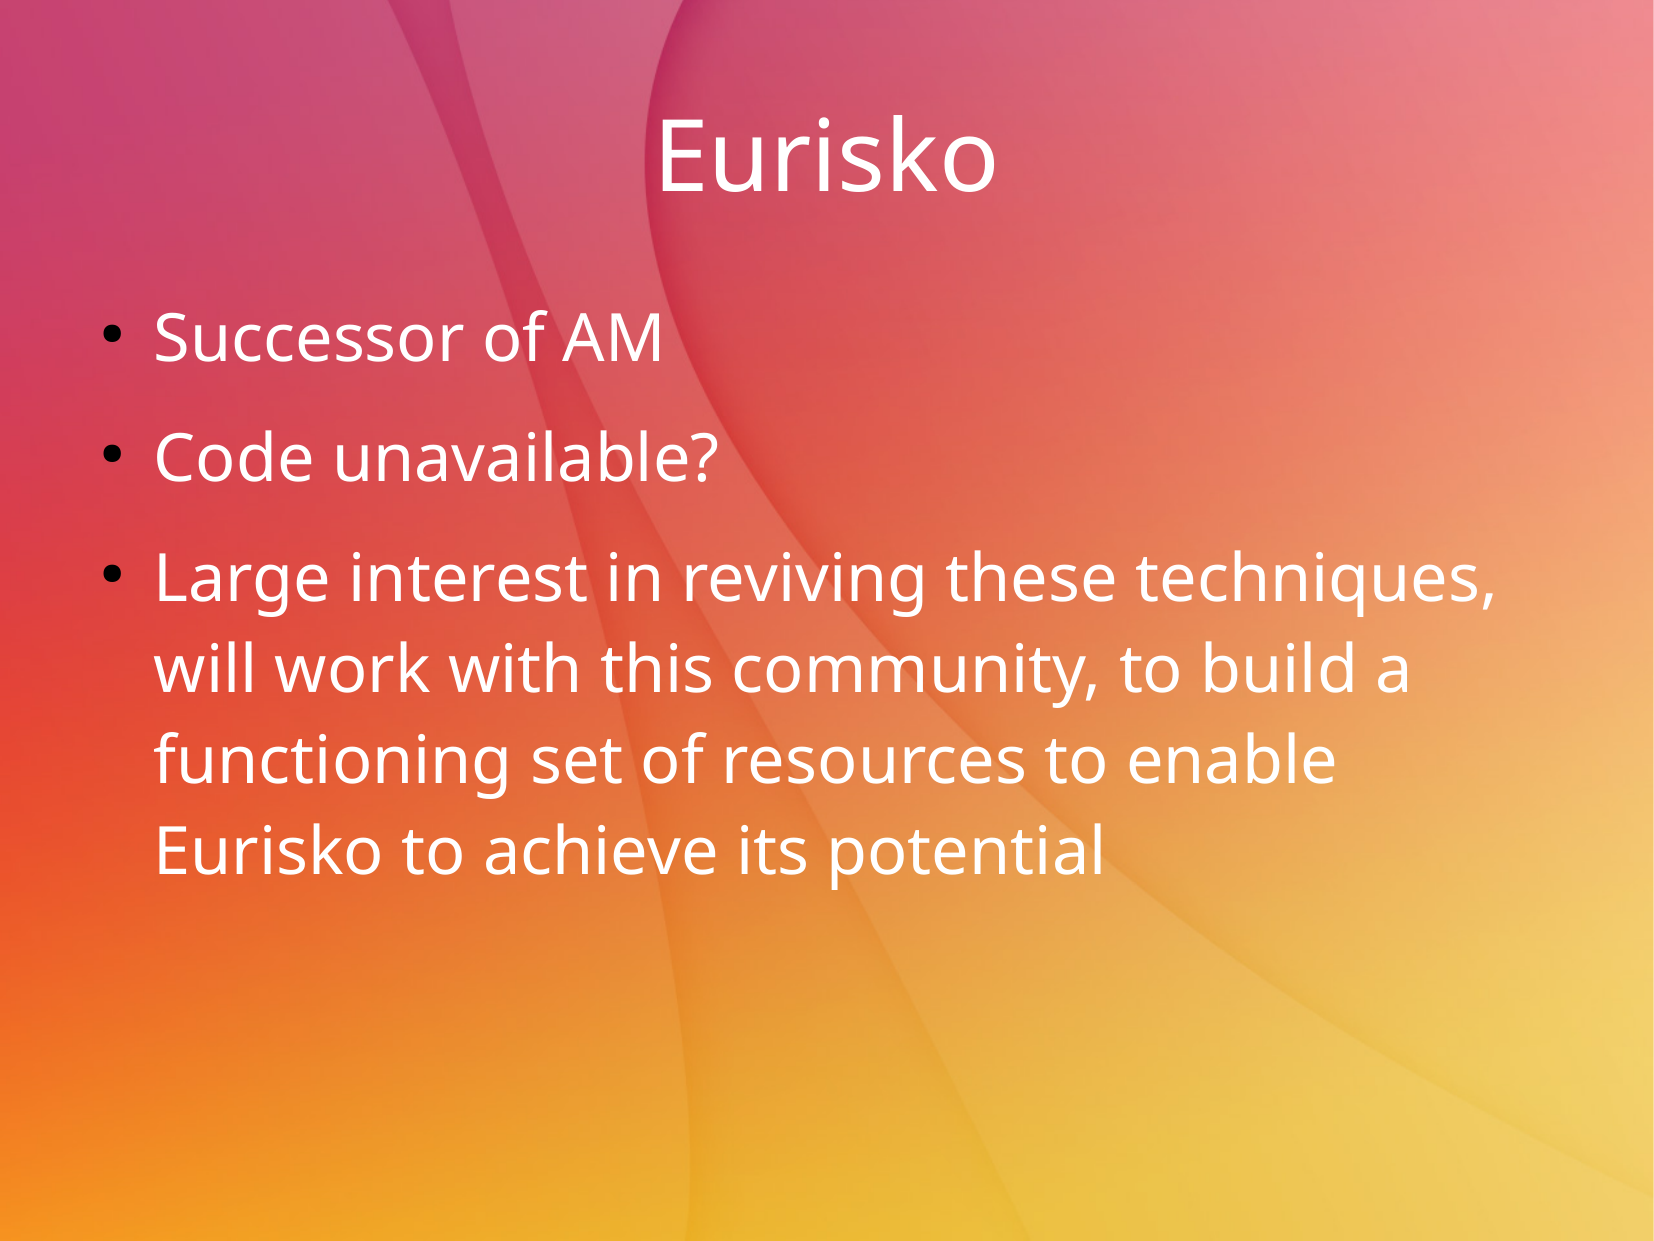

# Eurisko
Successor of AM
Code unavailable?
Large interest in reviving these techniques, will work with this community, to build a functioning set of resources to enable Eurisko to achieve its potential